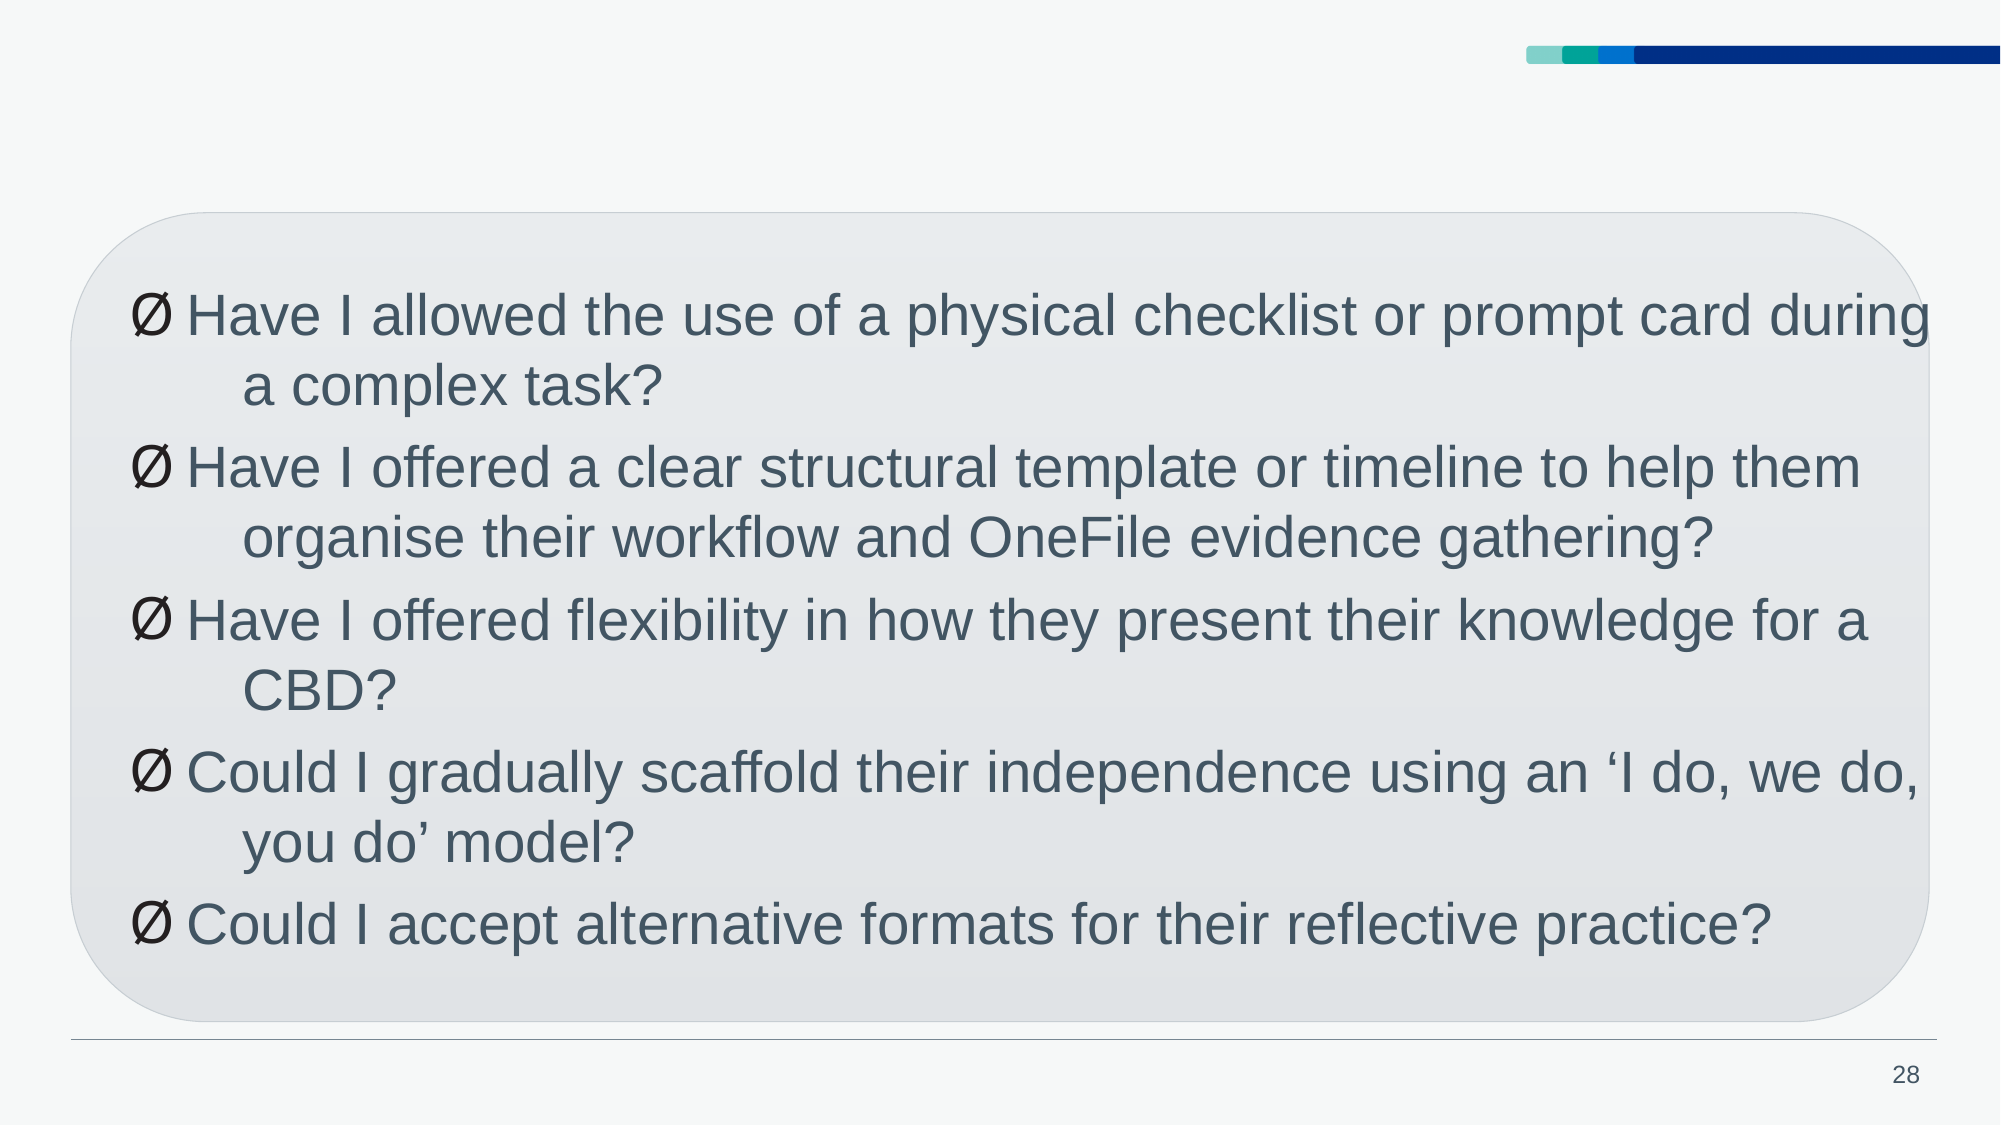

Have I allowed the use of a physical checklist or prompt card during a complex task?
Have I offered a clear structural template or timeline to help them organise their workflow and OneFile evidence gathering?
Have I offered flexibility in how they present their knowledge for a CBD?
Could I gradually scaffold their independence using an ‘I do, we do, you do’ model?
Could I accept alternative formats for their reflective practice?
# Action and expression